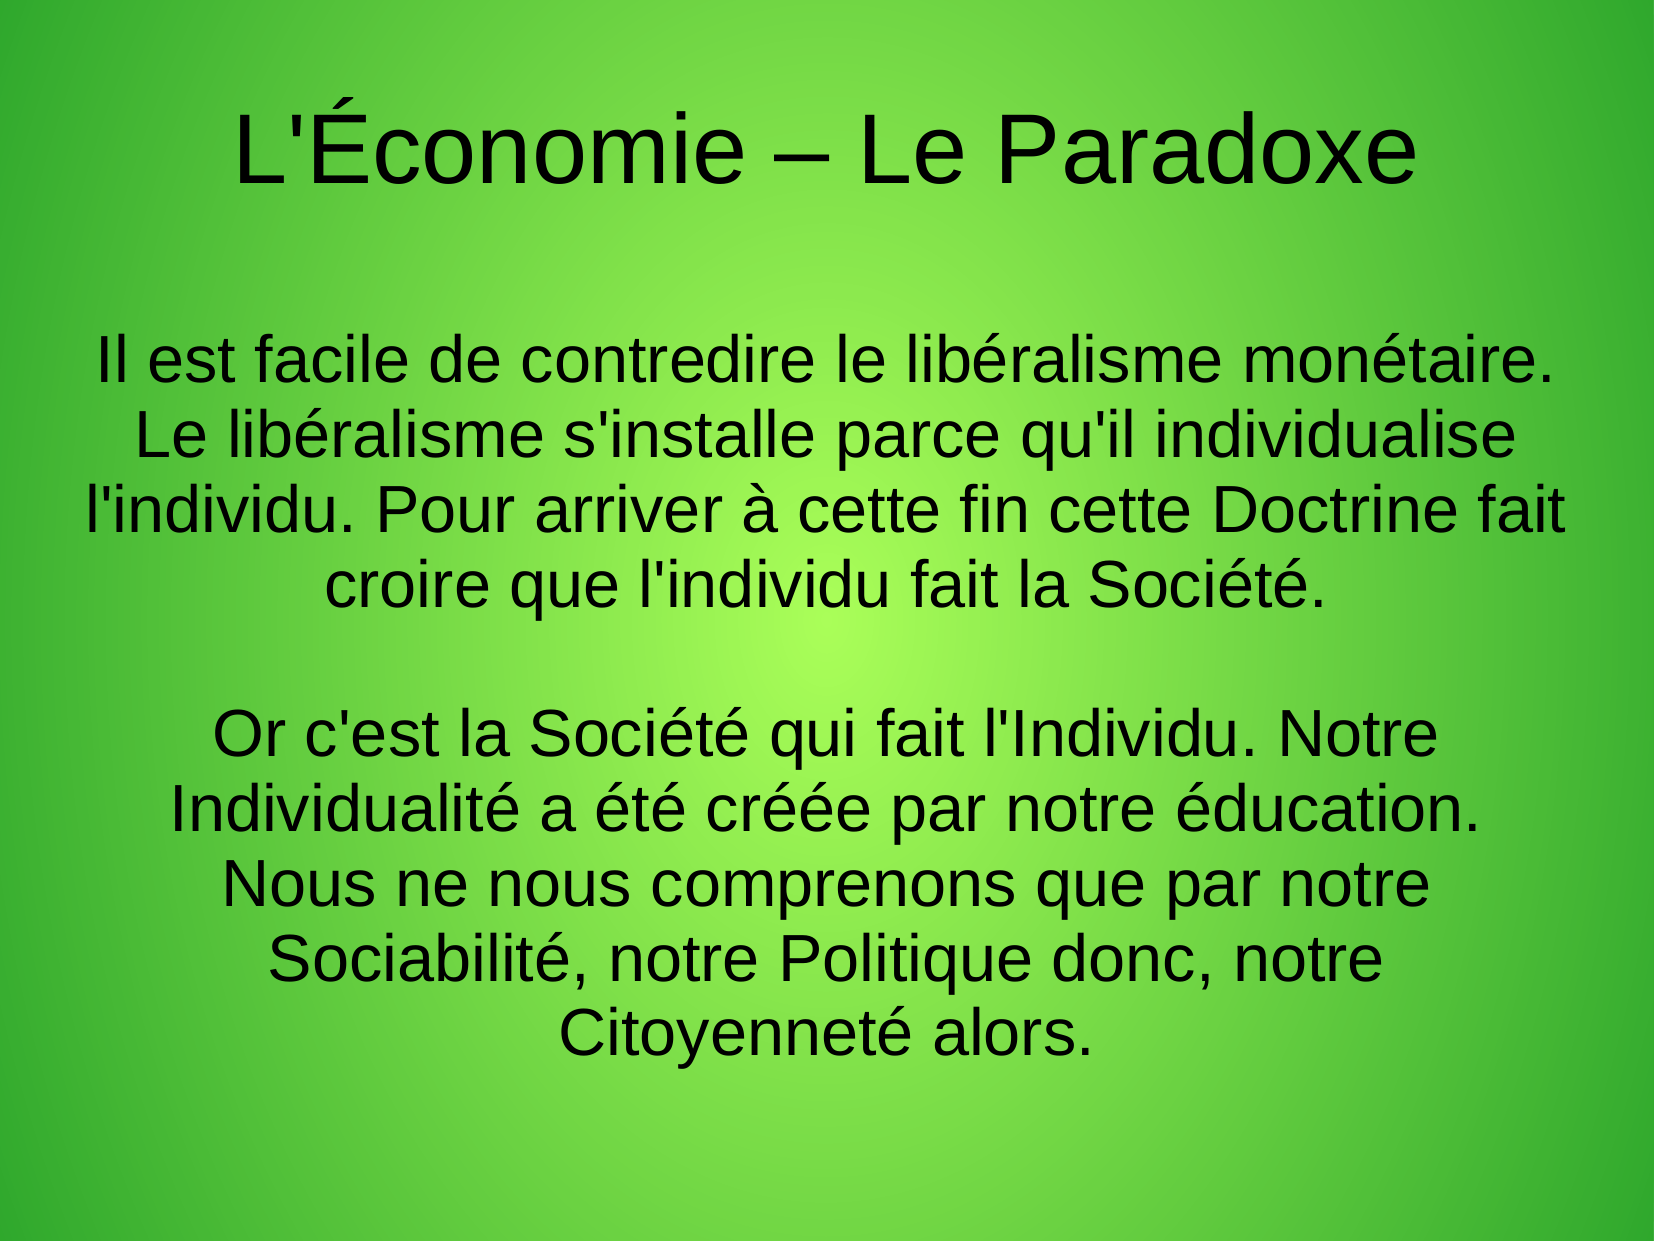

# L'Économie – Le Paradoxe
Il est facile de contredire le libéralisme monétaire.
Le libéralisme s'installe parce qu'il individualise l'individu. Pour arriver à cette fin cette Doctrine fait croire que l'individu fait la Société.
Or c'est la Société qui fait l'Individu. Notre Individualité a été créée par notre éducation. Nous ne nous comprenons que par notre Sociabilité, notre Politique donc, notre Citoyenneté alors.